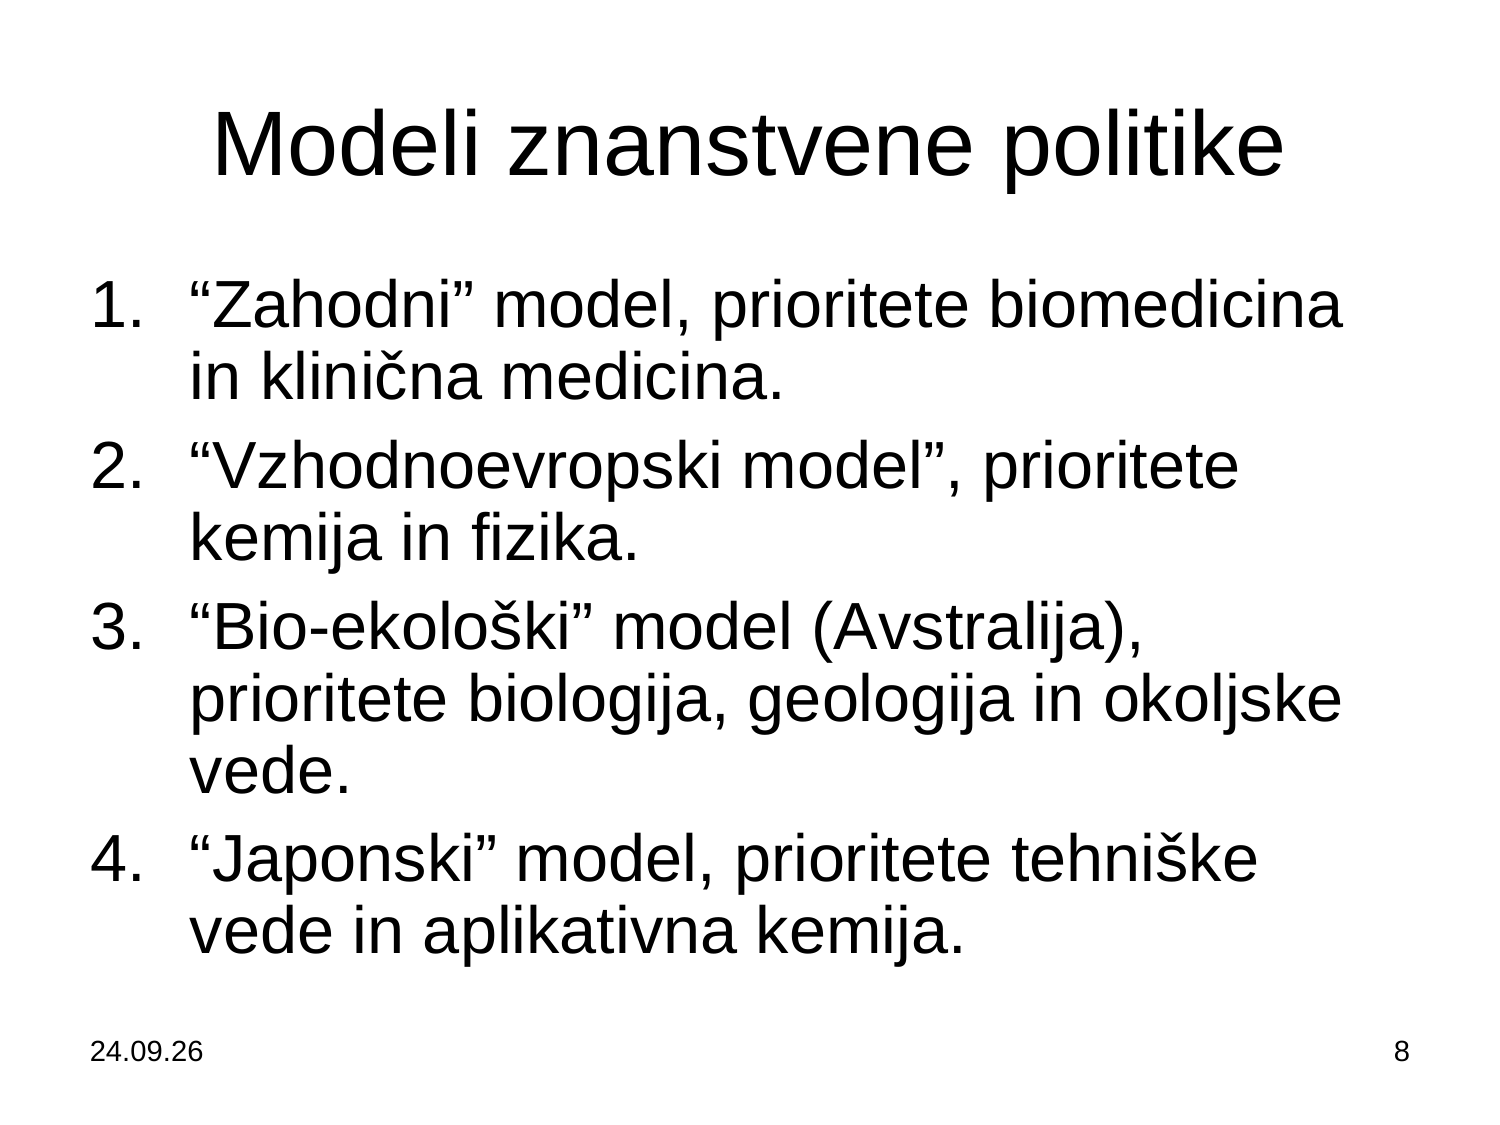

# Modeli znanstvene politike
“Zahodni” model, prioritete biomedicina in klinična medicina.
“Vzhodnoevropski model”, prioritete kemija in fizika.
“Bio-ekološki” model (Avstralija), prioritete biologija, geologija in okoljske vede.
“Japonski” model, prioritete tehniške vede in aplikativna kemija.